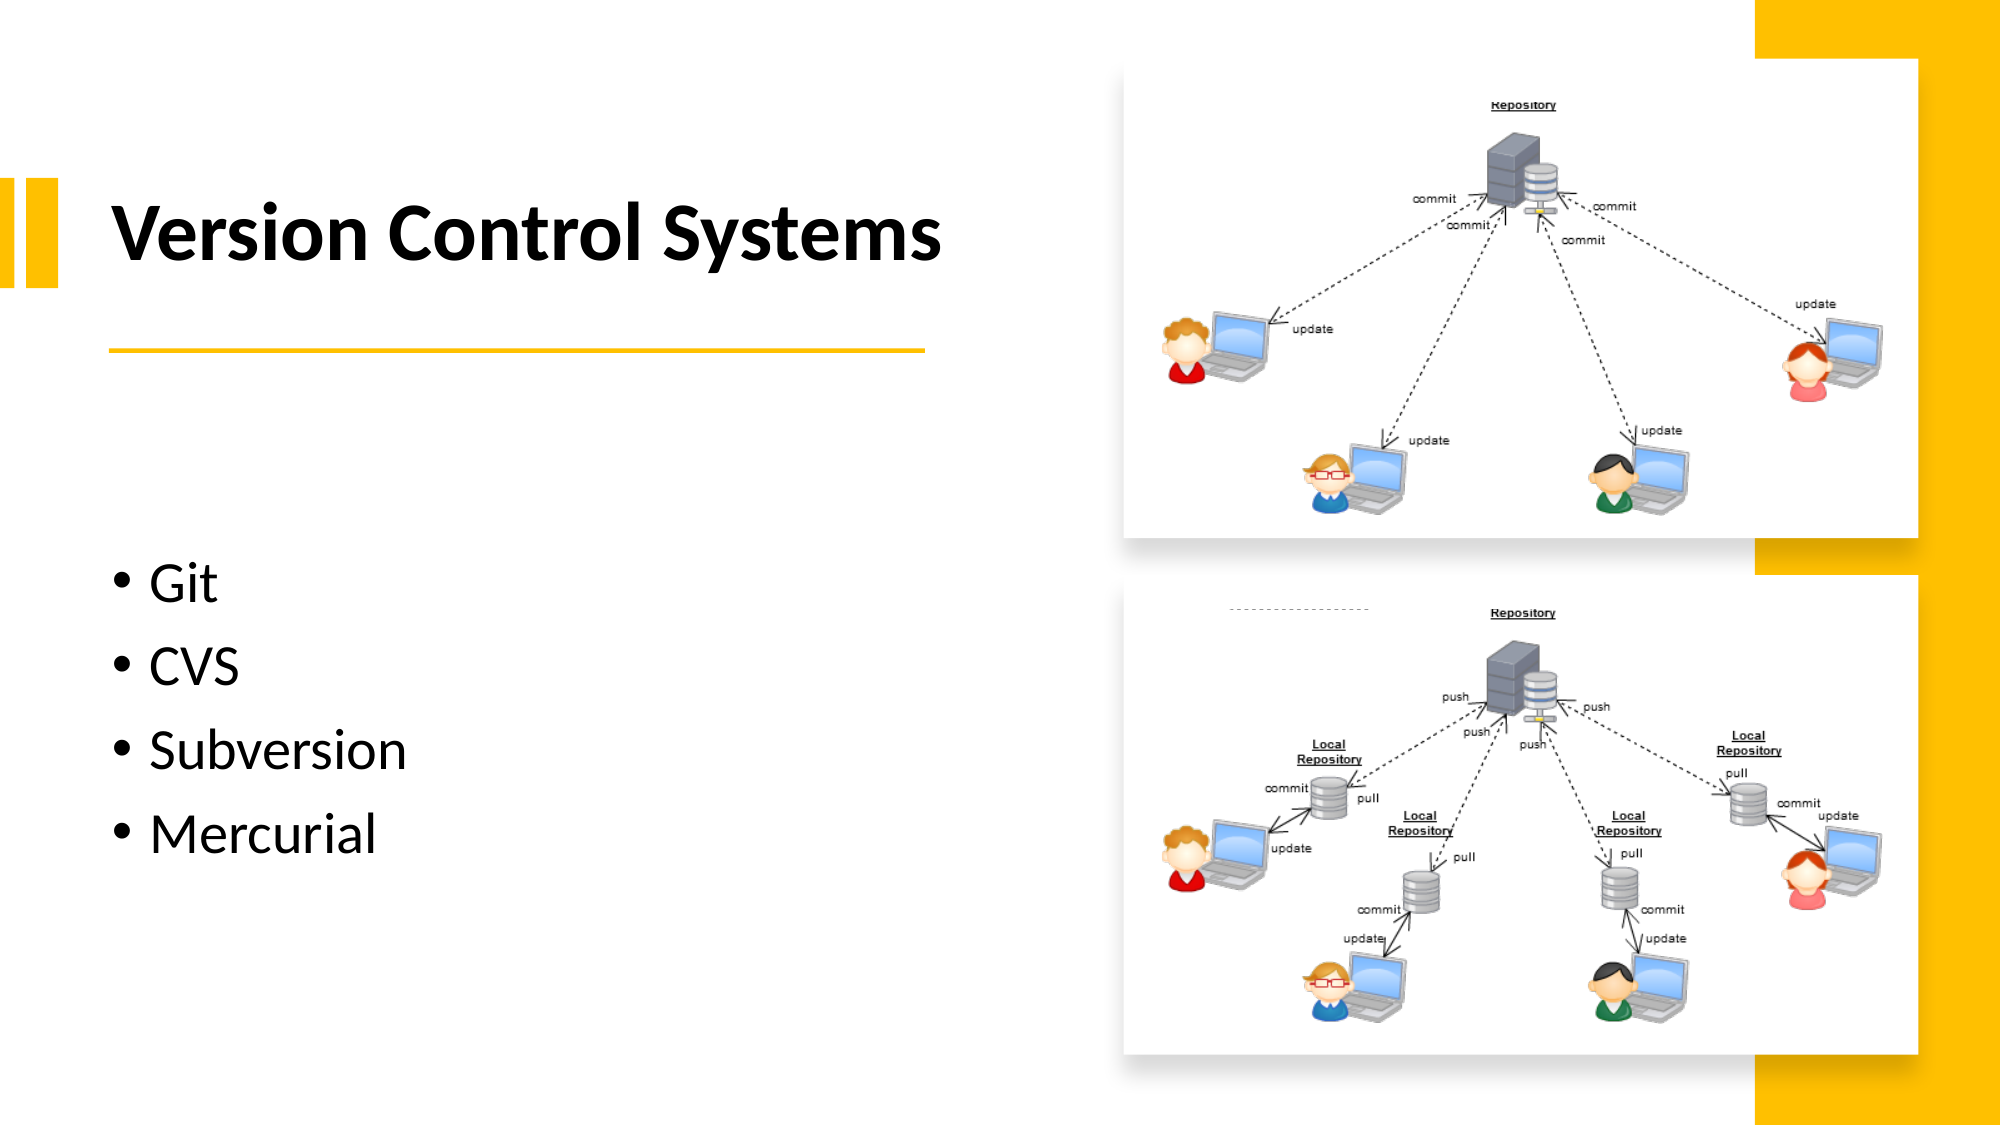

# Version Control Systems
Git
CVS
Subversion
Mercurial